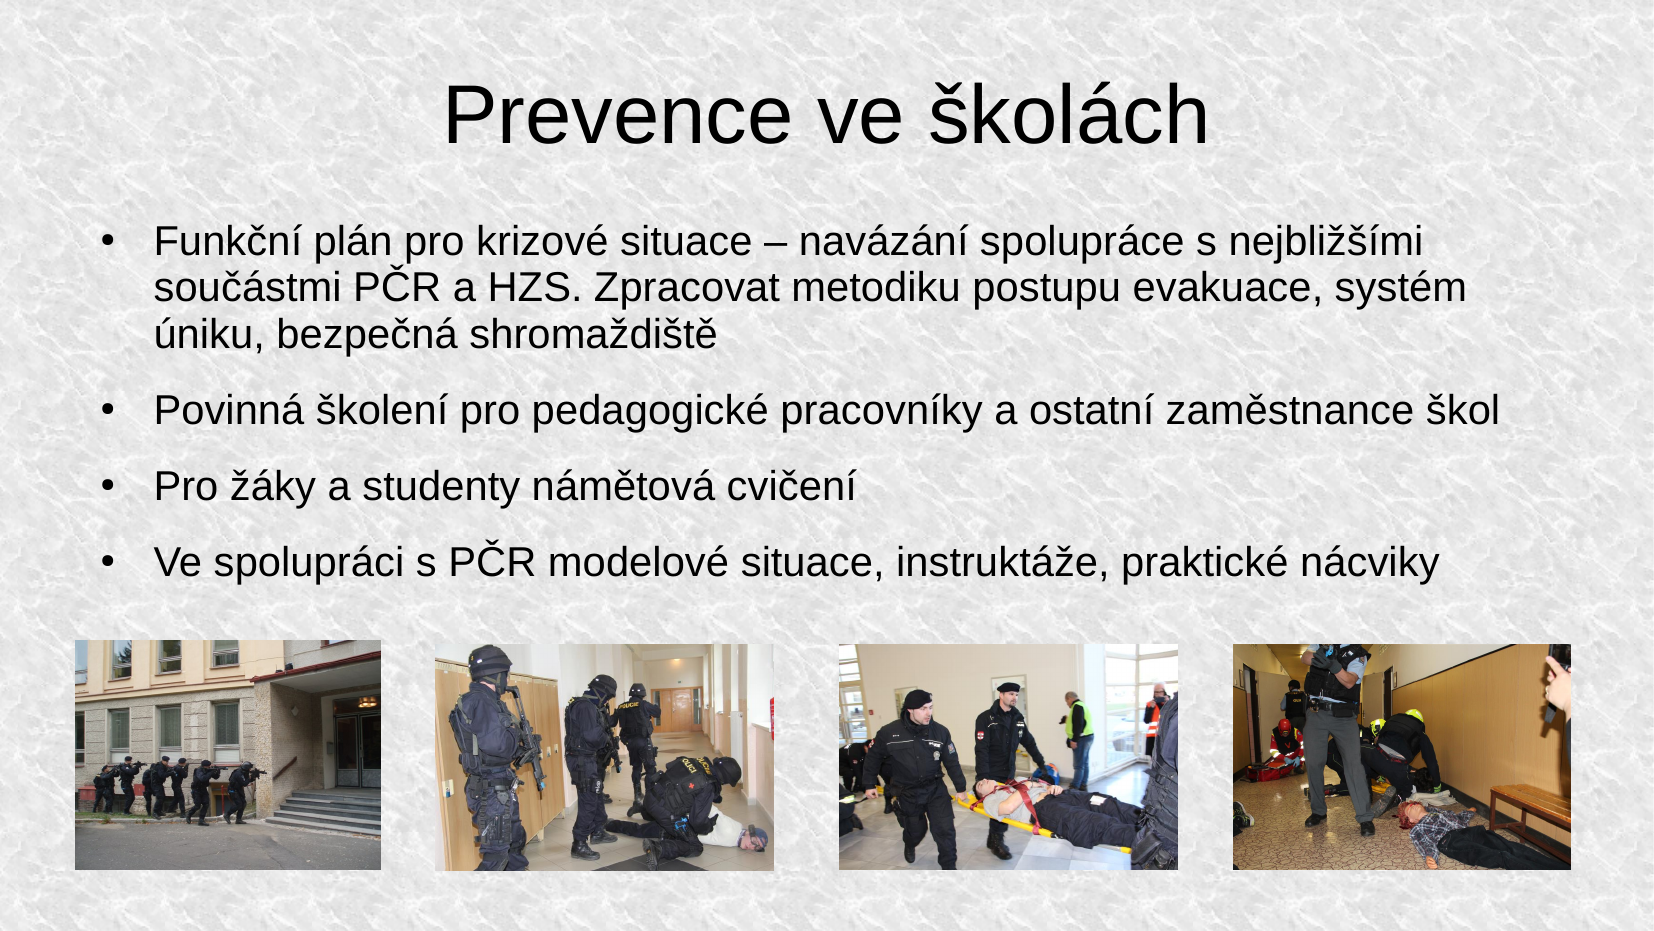

# Prevence ve školách
Funkční plán pro krizové situace – navázání spolupráce s nejbližšími součástmi PČR a HZS. Zpracovat metodiku postupu evakuace, systém úniku, bezpečná shromaždiště
Povinná školení pro pedagogické pracovníky a ostatní zaměstnance škol
Pro žáky a studenty námětová cvičení
Ve spolupráci s PČR modelové situace, instruktáže, praktické nácviky